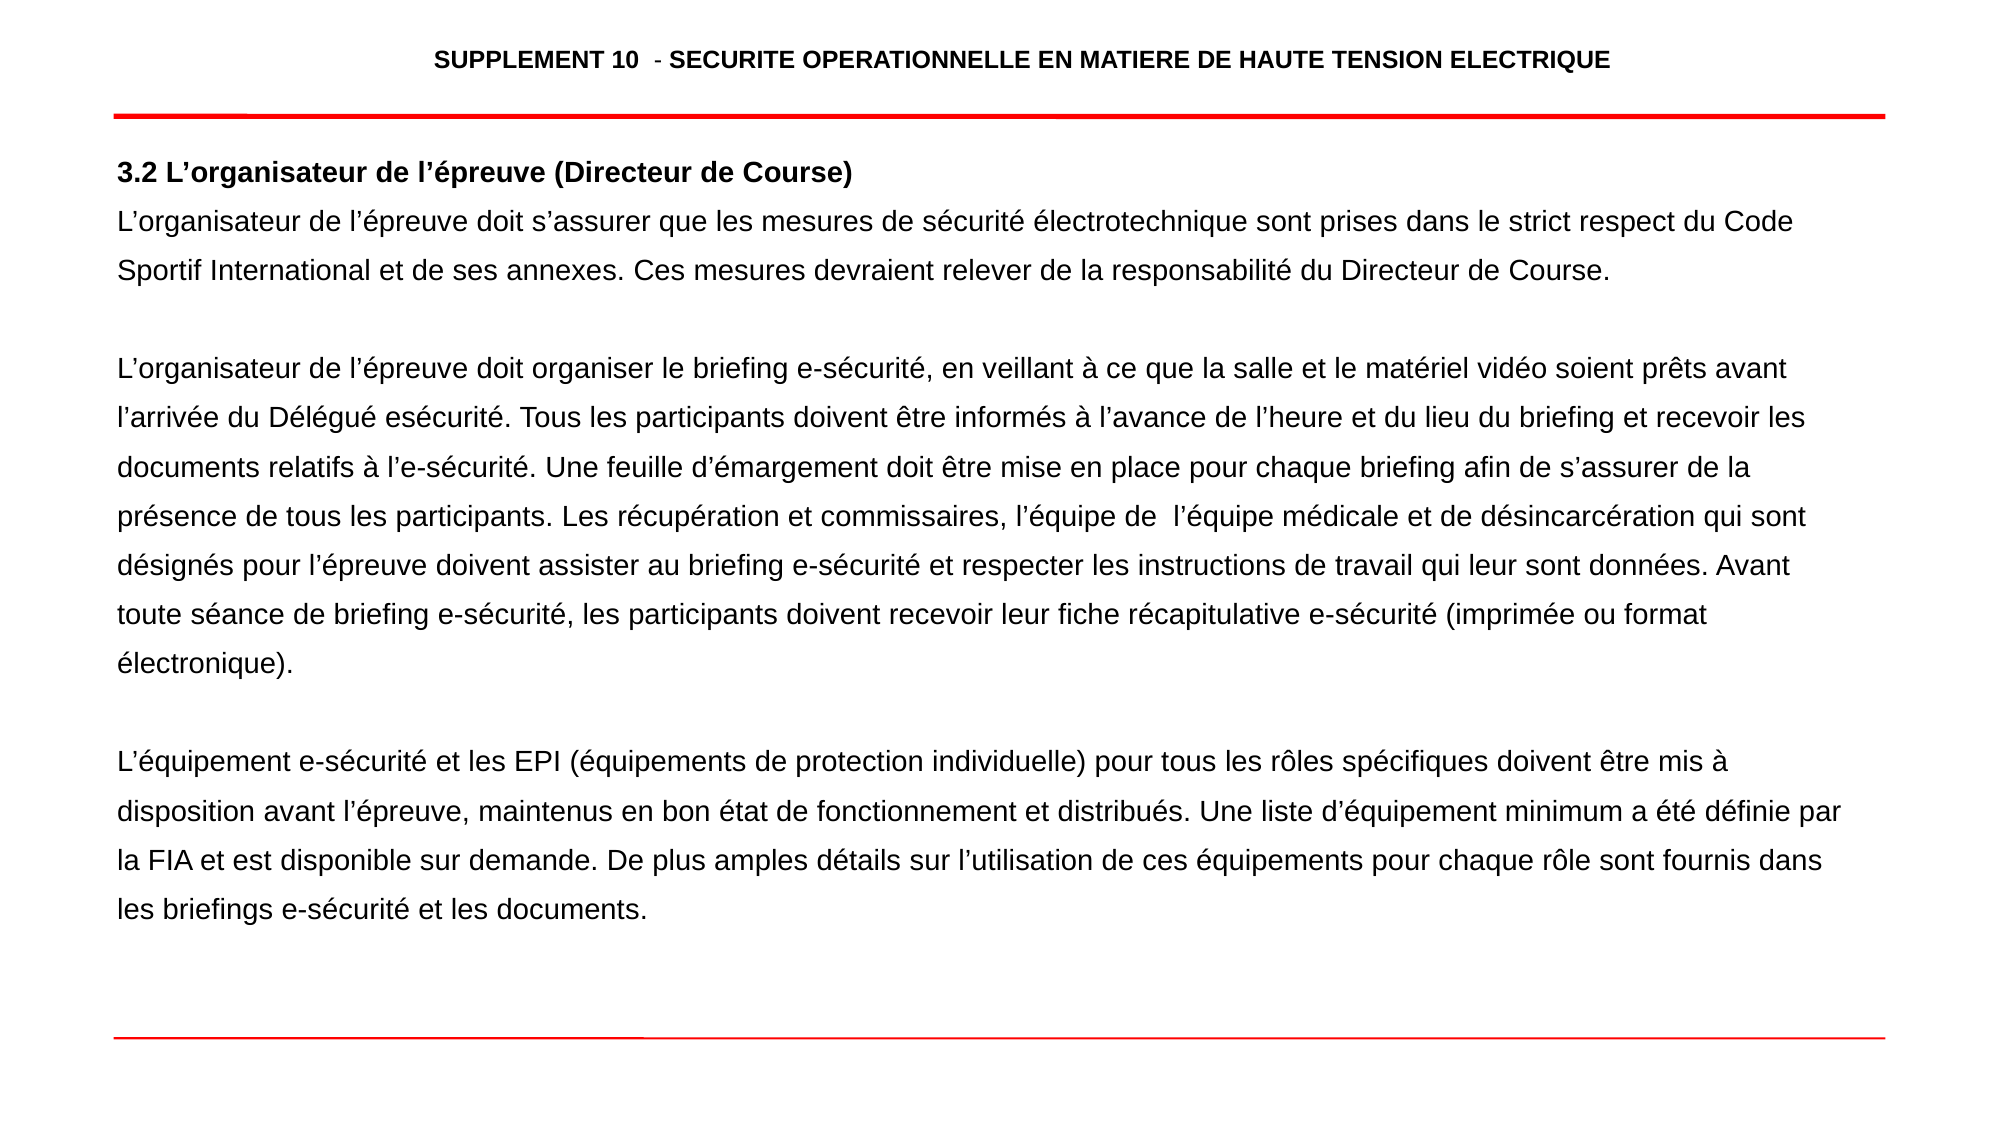

SUPPLEMENT 10 - SECURITE OPERATIONNELLE EN MATIERE DE HAUTE TENSION ELECTRIQUE
3.2 L’organisateur de l’épreuve (Directeur de Course)
L’organisateur de l’épreuve doit s’assurer que les mesures de sécurité électrotechnique sont prises dans le strict respect du Code Sportif International et de ses annexes. Ces mesures devraient relever de la responsabilité du Directeur de Course.
L’organisateur de l’épreuve doit organiser le briefing e-sécurité, en veillant à ce que la salle et le matériel vidéo soient prêts avant l’arrivée du Délégué esécurité. Tous les participants doivent être informés à l’avance de l’heure et du lieu du briefing et recevoir les documents relatifs à l’e-sécurité. Une feuille d’émargement doit être mise en place pour chaque briefing afin de s’assurer de la présence de tous les participants. Les récupération et commissaires, l’équipe de l’équipe médicale et de désincarcération qui sont désignés pour l’épreuve doivent assister au briefing e-sécurité et respecter les instructions de travail qui leur sont données. Avant toute séance de briefing e-sécurité, les participants doivent recevoir leur fiche récapitulative e-sécurité (imprimée ou format électronique).
L’équipement e-sécurité et les EPI (équipements de protection individuelle) pour tous les rôles spécifiques doivent être mis à disposition avant l’épreuve, maintenus en bon état de fonctionnement et distribués. Une liste d’équipement minimum a été définie par la FIA et est disponible sur demande. De plus amples détails sur l’utilisation de ces équipements pour chaque rôle sont fournis dans les briefings e-sécurité et les documents.